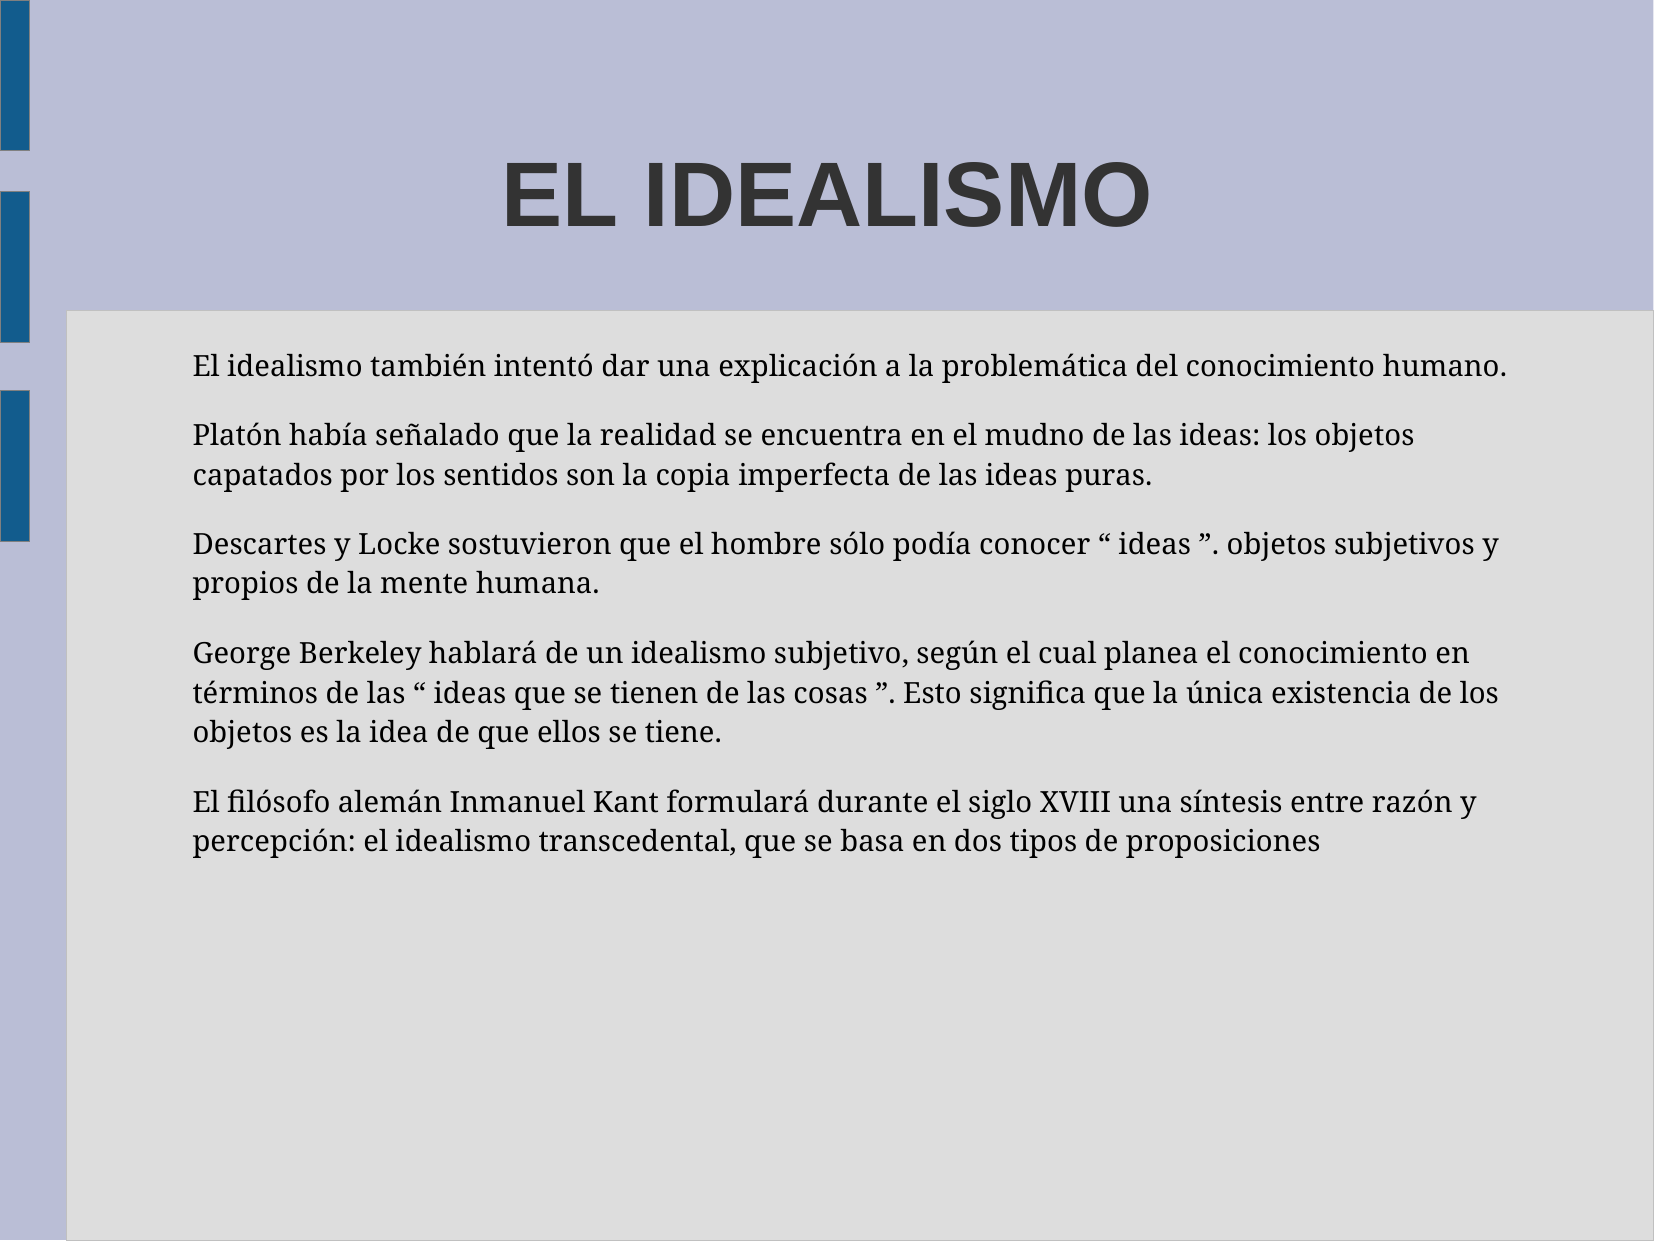

# EL IDEALISMO
El idealismo también intentó dar una explicación a la problemática del conocimiento humano.
Platón había señalado que la realidad se encuentra en el mudno de las ideas: los objetos capatados por los sentidos son la copia imperfecta de las ideas puras.
Descartes y Locke sostuvieron que el hombre sólo podía conocer “ ideas ”. objetos subjetivos y propios de la mente humana.
George Berkeley hablará de un idealismo subjetivo, según el cual planea el conocimiento en términos de las “ ideas que se tienen de las cosas ”. Esto significa que la única existencia de los objetos es la idea de que ellos se tiene.
El filósofo alemán Inmanuel Kant formulará durante el siglo XVIII una síntesis entre razón y percepción: el idealismo transcedental, que se basa en dos tipos de proposiciones